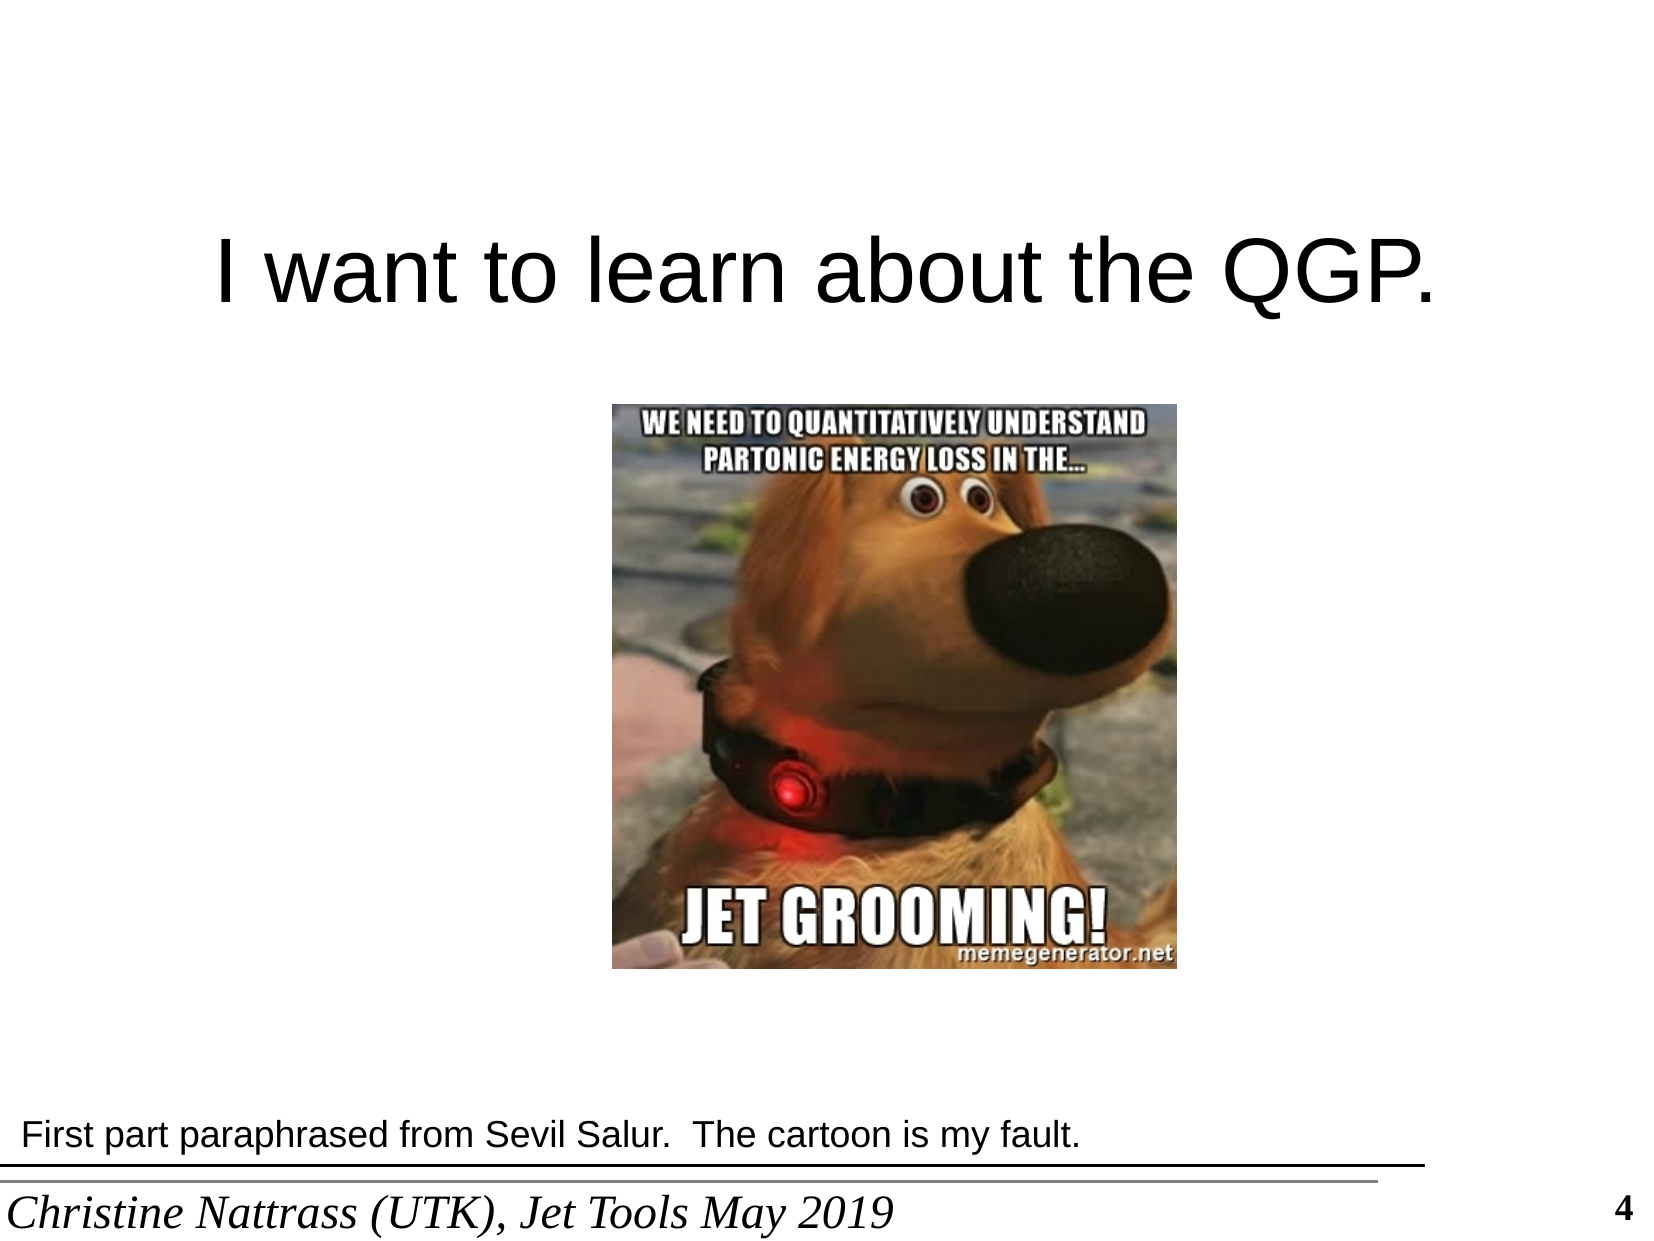

# I want to learn about the QGP.
First part paraphrased from Sevil Salur. The cartoon is my fault.